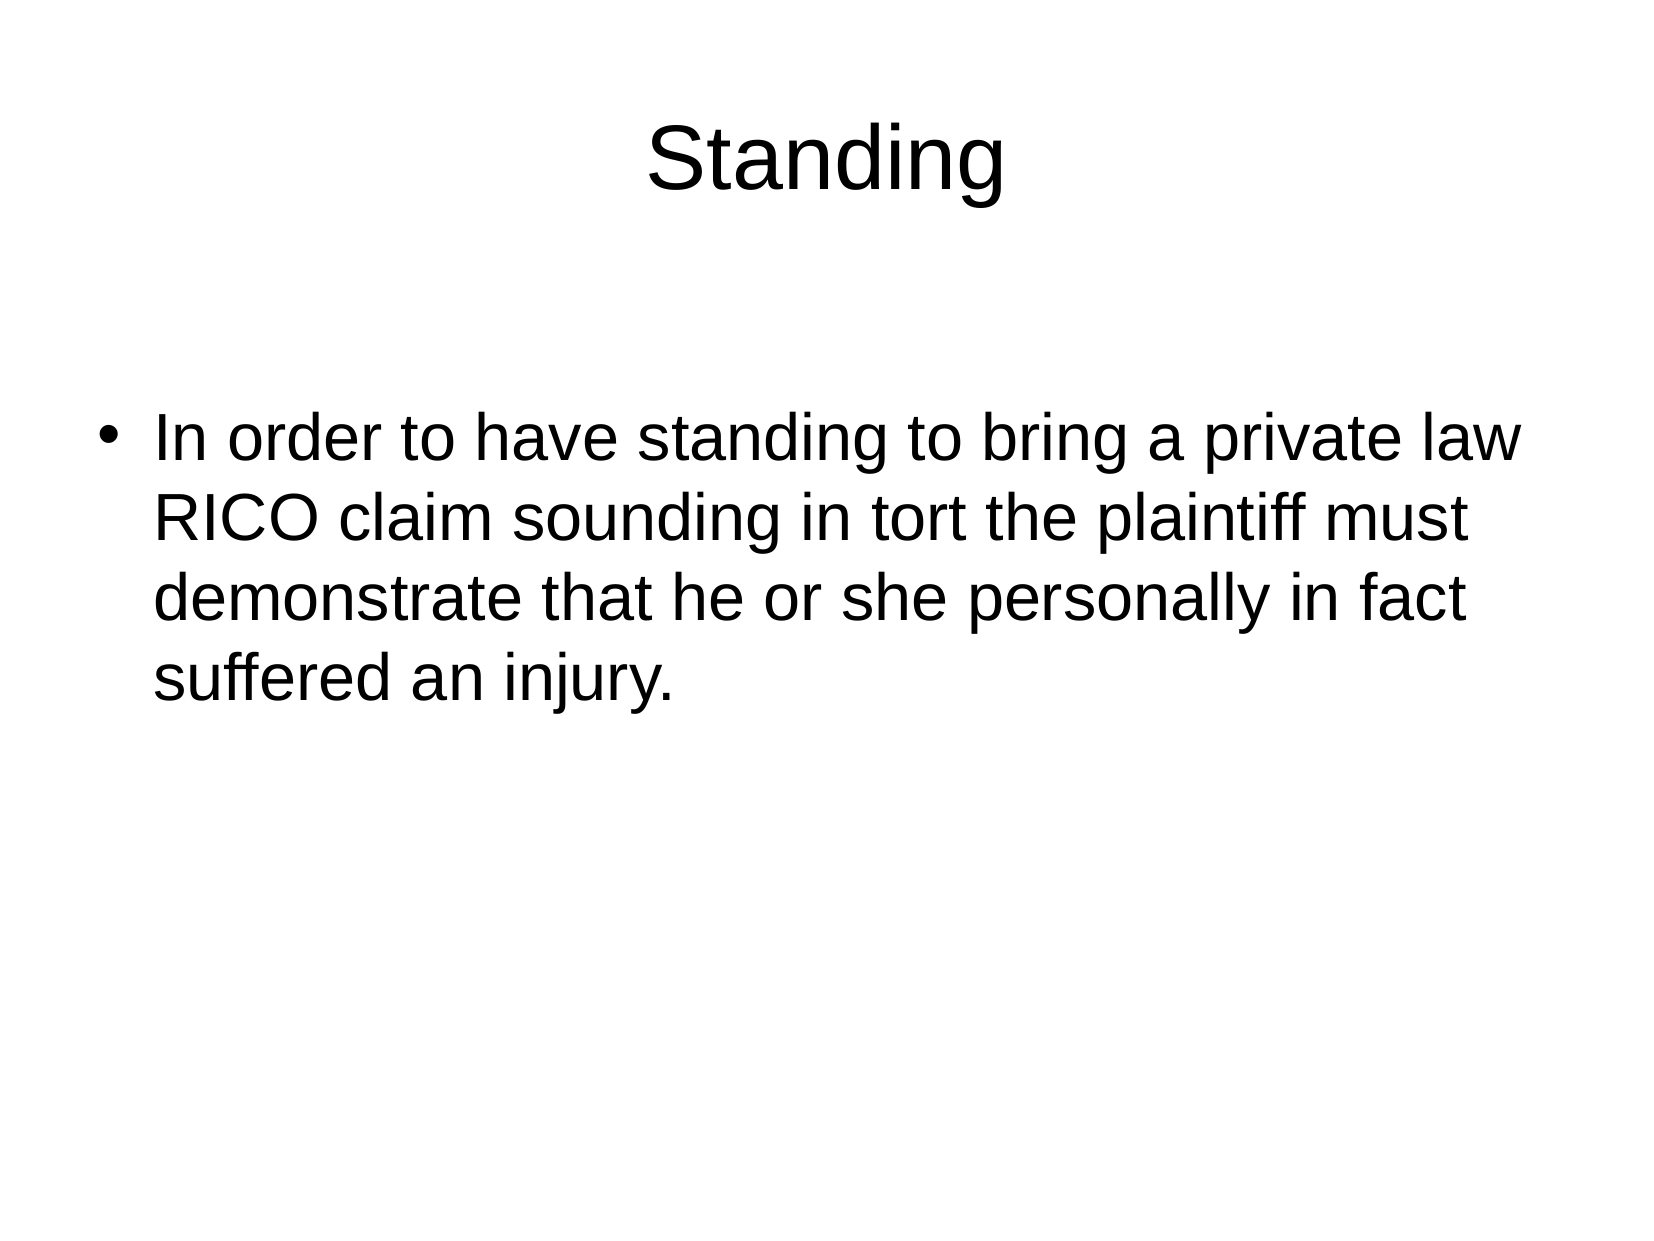

# Standing
In order to have standing to bring a private law RICO claim sounding in tort the plaintiff must demonstrate that he or she personally in fact suffered an injury.